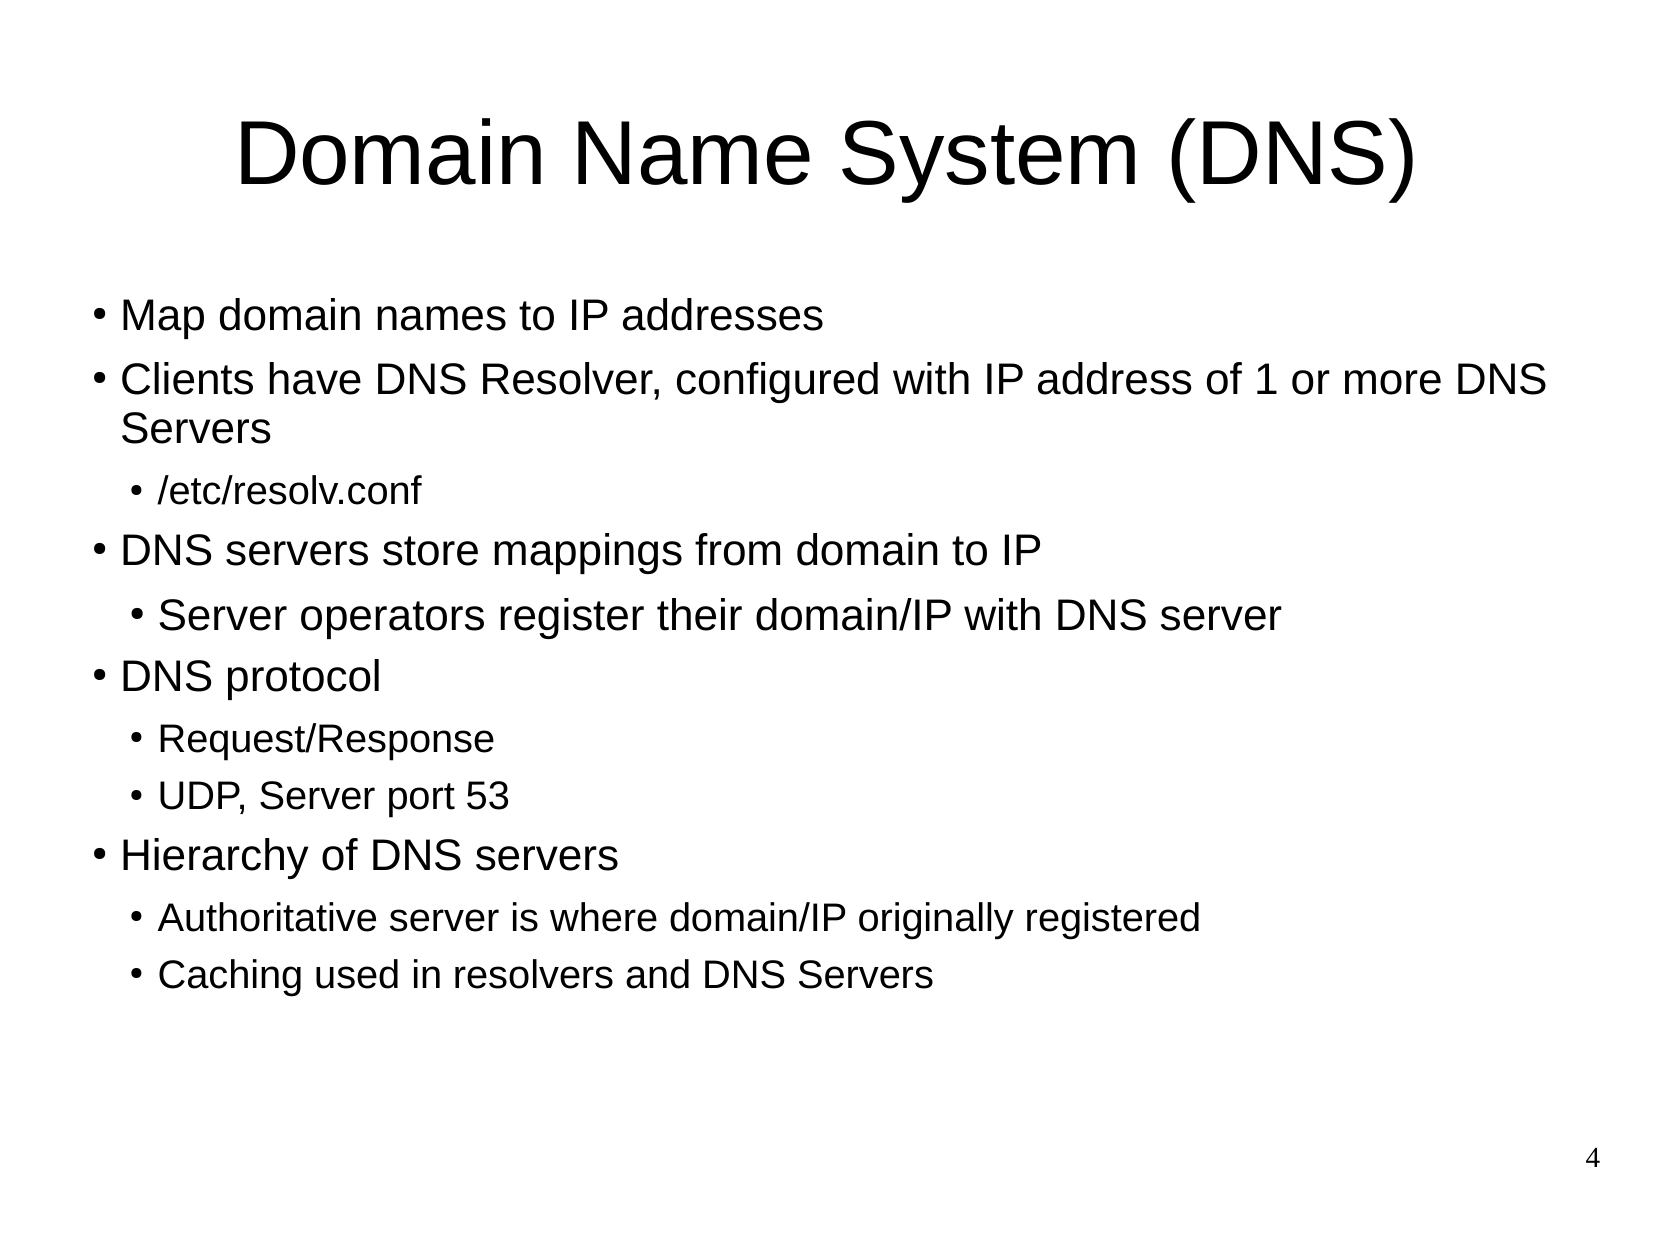

# Domain Name System (DNS)
Map domain names to IP addresses
Clients have DNS Resolver, configured with IP address of 1 or more DNS Servers
/etc/resolv.conf
DNS servers store mappings from domain to IP
Server operators register their domain/IP with DNS server
DNS protocol
Request/Response
UDP, Server port 53
Hierarchy of DNS servers
Authoritative server is where domain/IP originally registered
Caching used in resolvers and DNS Servers
4